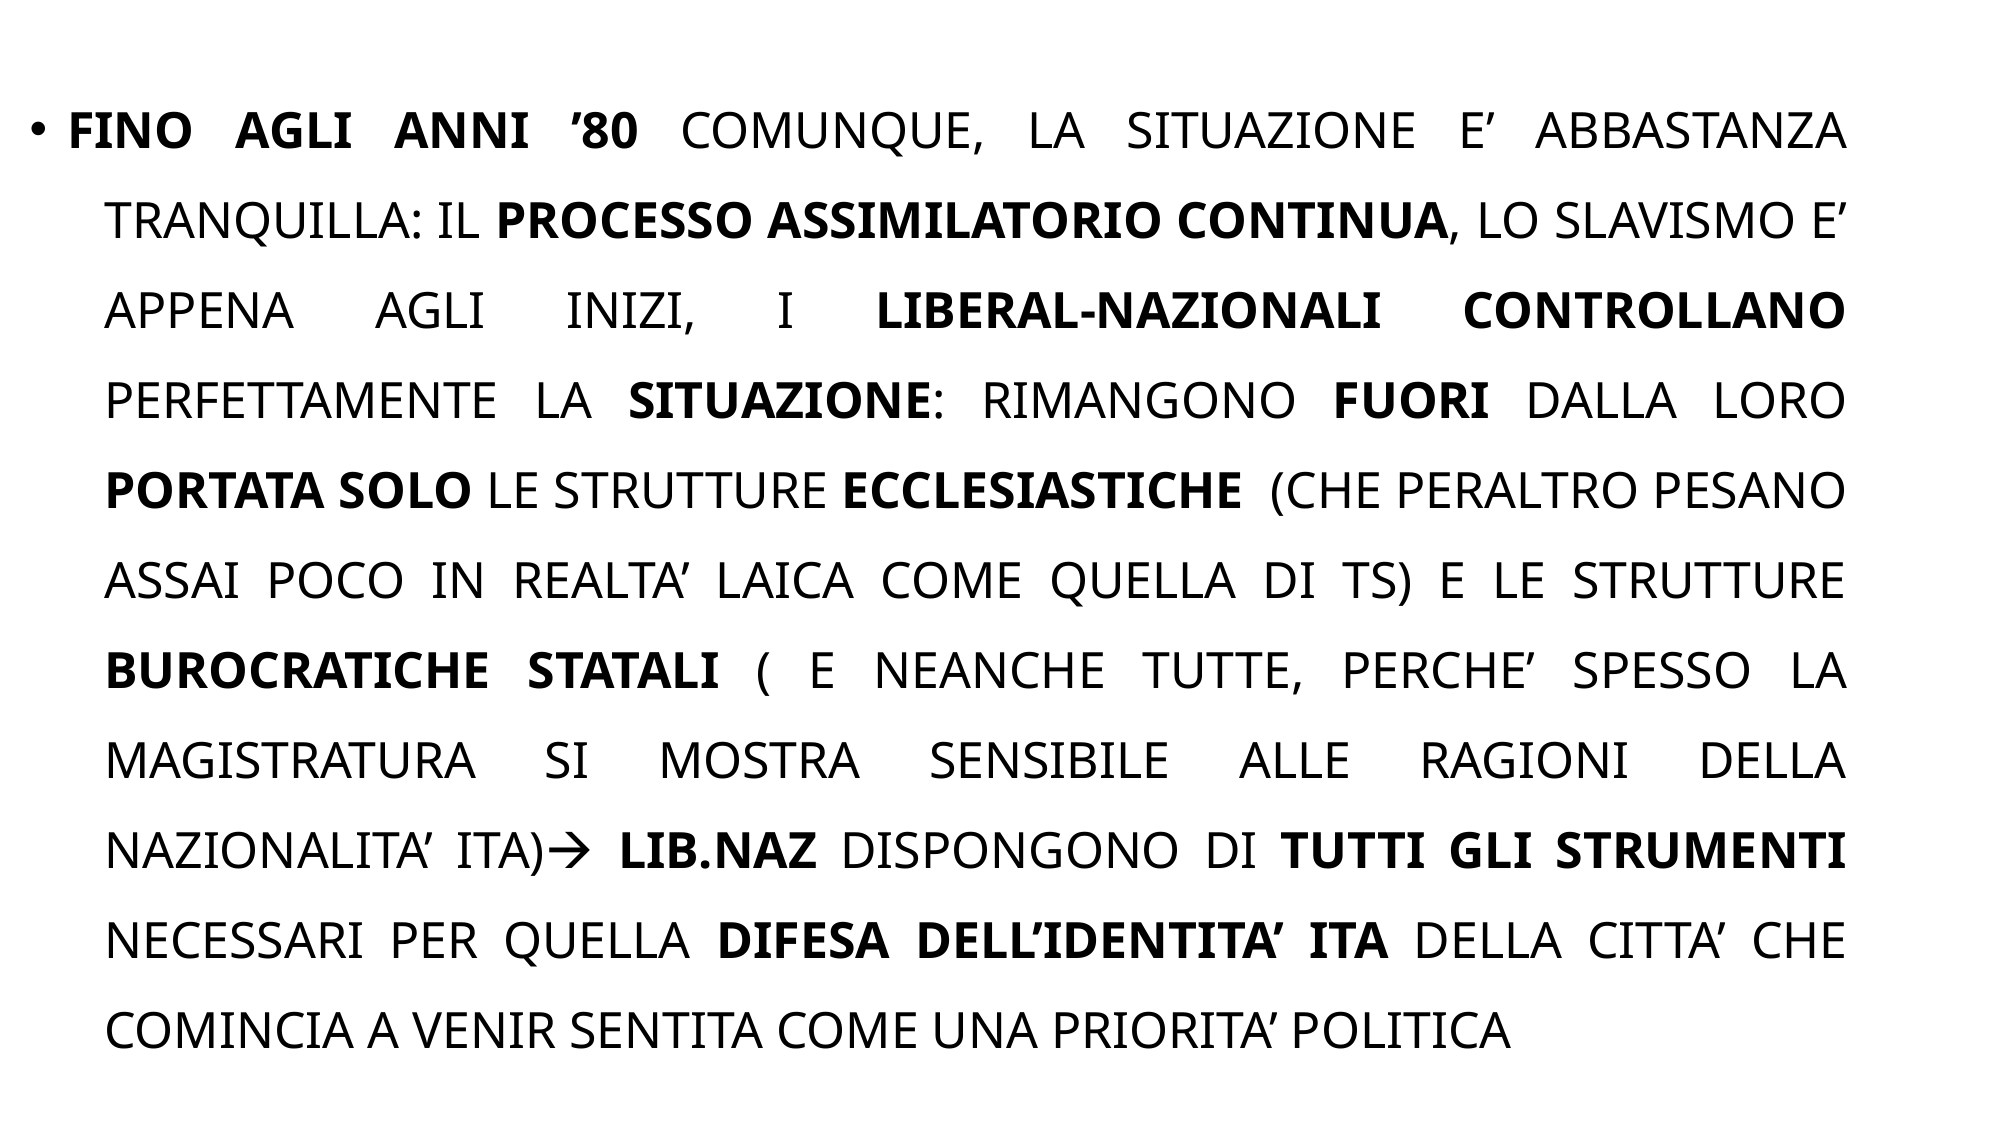

#
FINO AGLI ANNI ’80 COMUNQUE, LA SITUAZIONE E’ ABBASTANZA TRANQUILLA: IL PROCESSO ASSIMILATORIO CONTINUA, LO SLAVISMO E’ APPENA AGLI INIZI, I LIBERAL-NAZIONALI CONTROLLANO PERFETTAMENTE LA SITUAZIONE: RIMANGONO FUORI DALLA LORO PORTATA SOLO LE STRUTTURE ECCLESIASTICHE (CHE PERALTRO PESANO ASSAI POCO IN REALTA’ LAICA COME QUELLA DI TS) E LE STRUTTURE BUROCRATICHE STATALI ( E NEANCHE TUTTE, PERCHE’ SPESSO LA MAGISTRATURA SI MOSTRA SENSIBILE ALLE RAGIONI DELLA NAZIONALITA’ ITA) LIB.NAZ DISPONGONO DI TUTTI GLI STRUMENTI NECESSARI PER QUELLA DIFESA DELL’IDENTITA’ ITA DELLA CITTA’ CHE COMINCIA A VENIR SENTITA COME UNA PRIORITA’ POLITICA